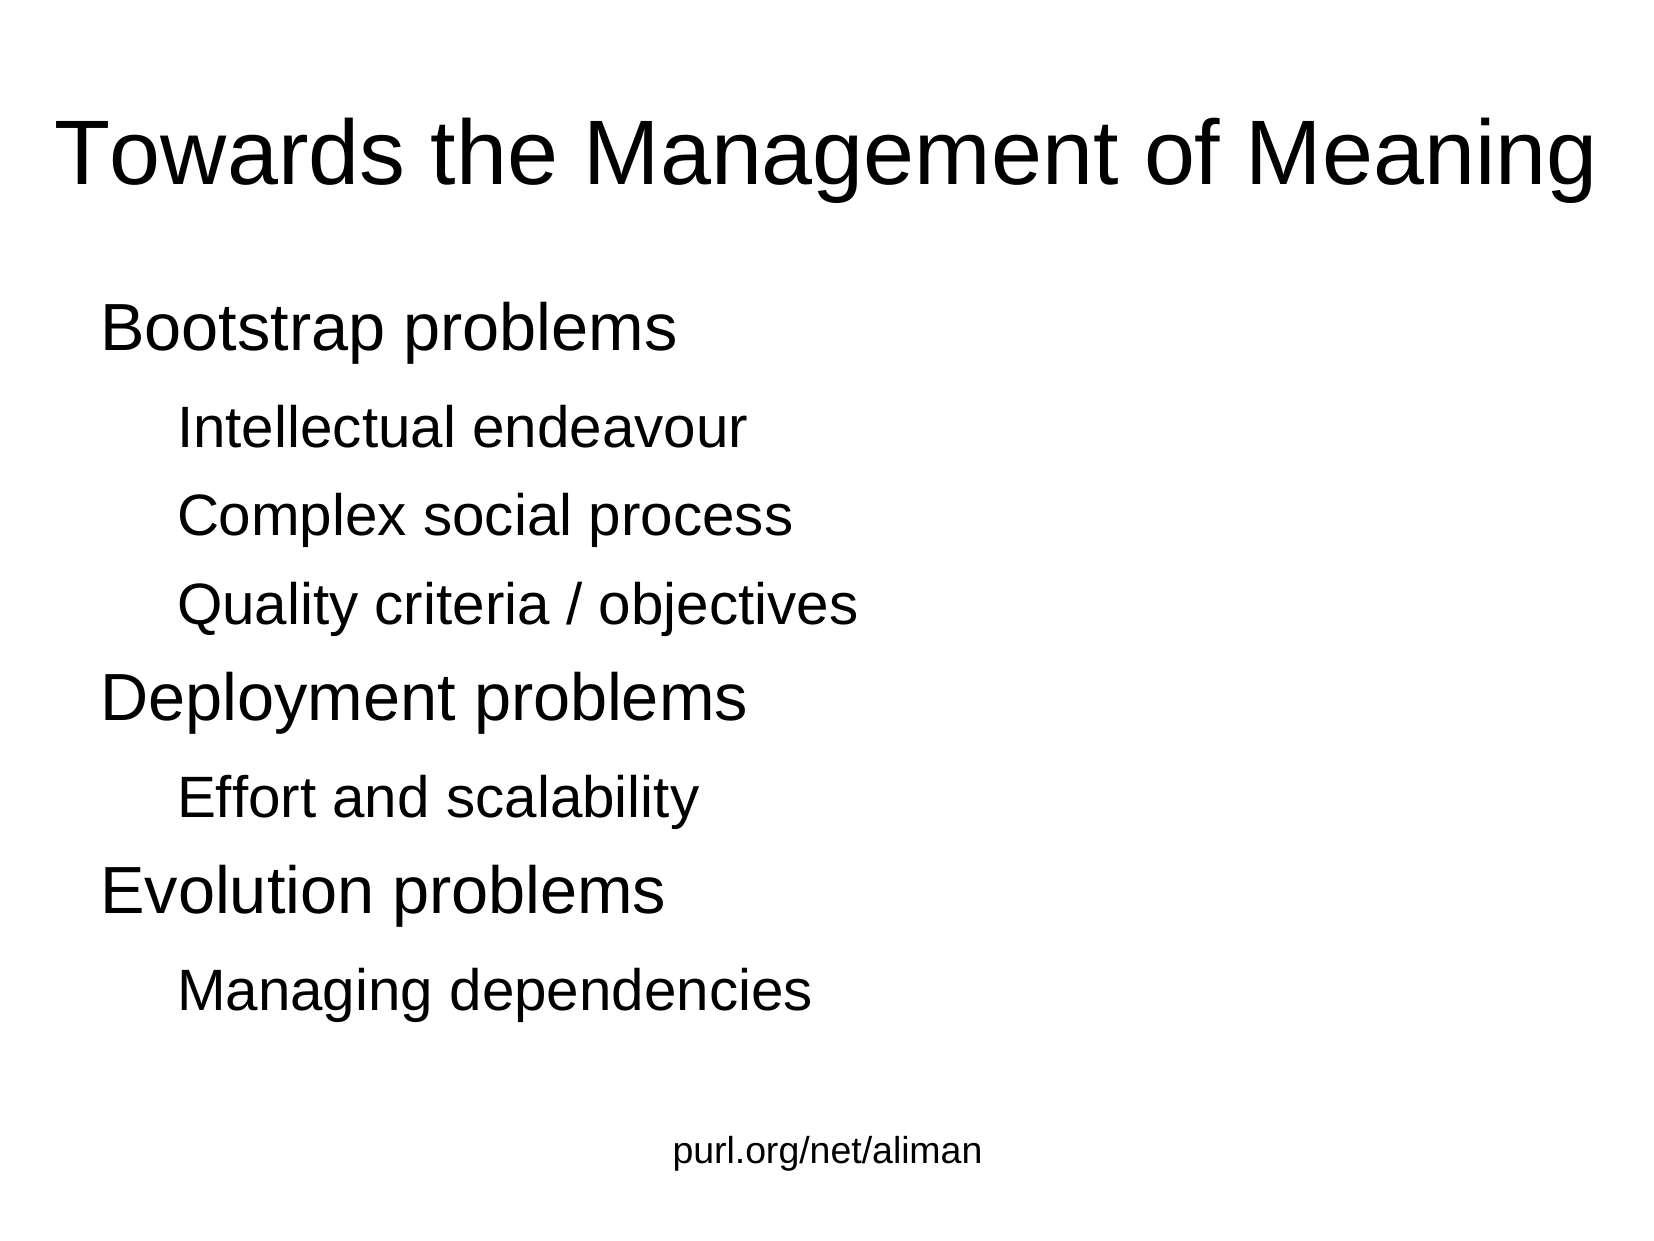

# Towards the Management of Meaning
Bootstrap problems
Intellectual endeavour
Complex social process
Quality criteria / objectives
Deployment problems
Effort and scalability
Evolution problems
Managing dependencies